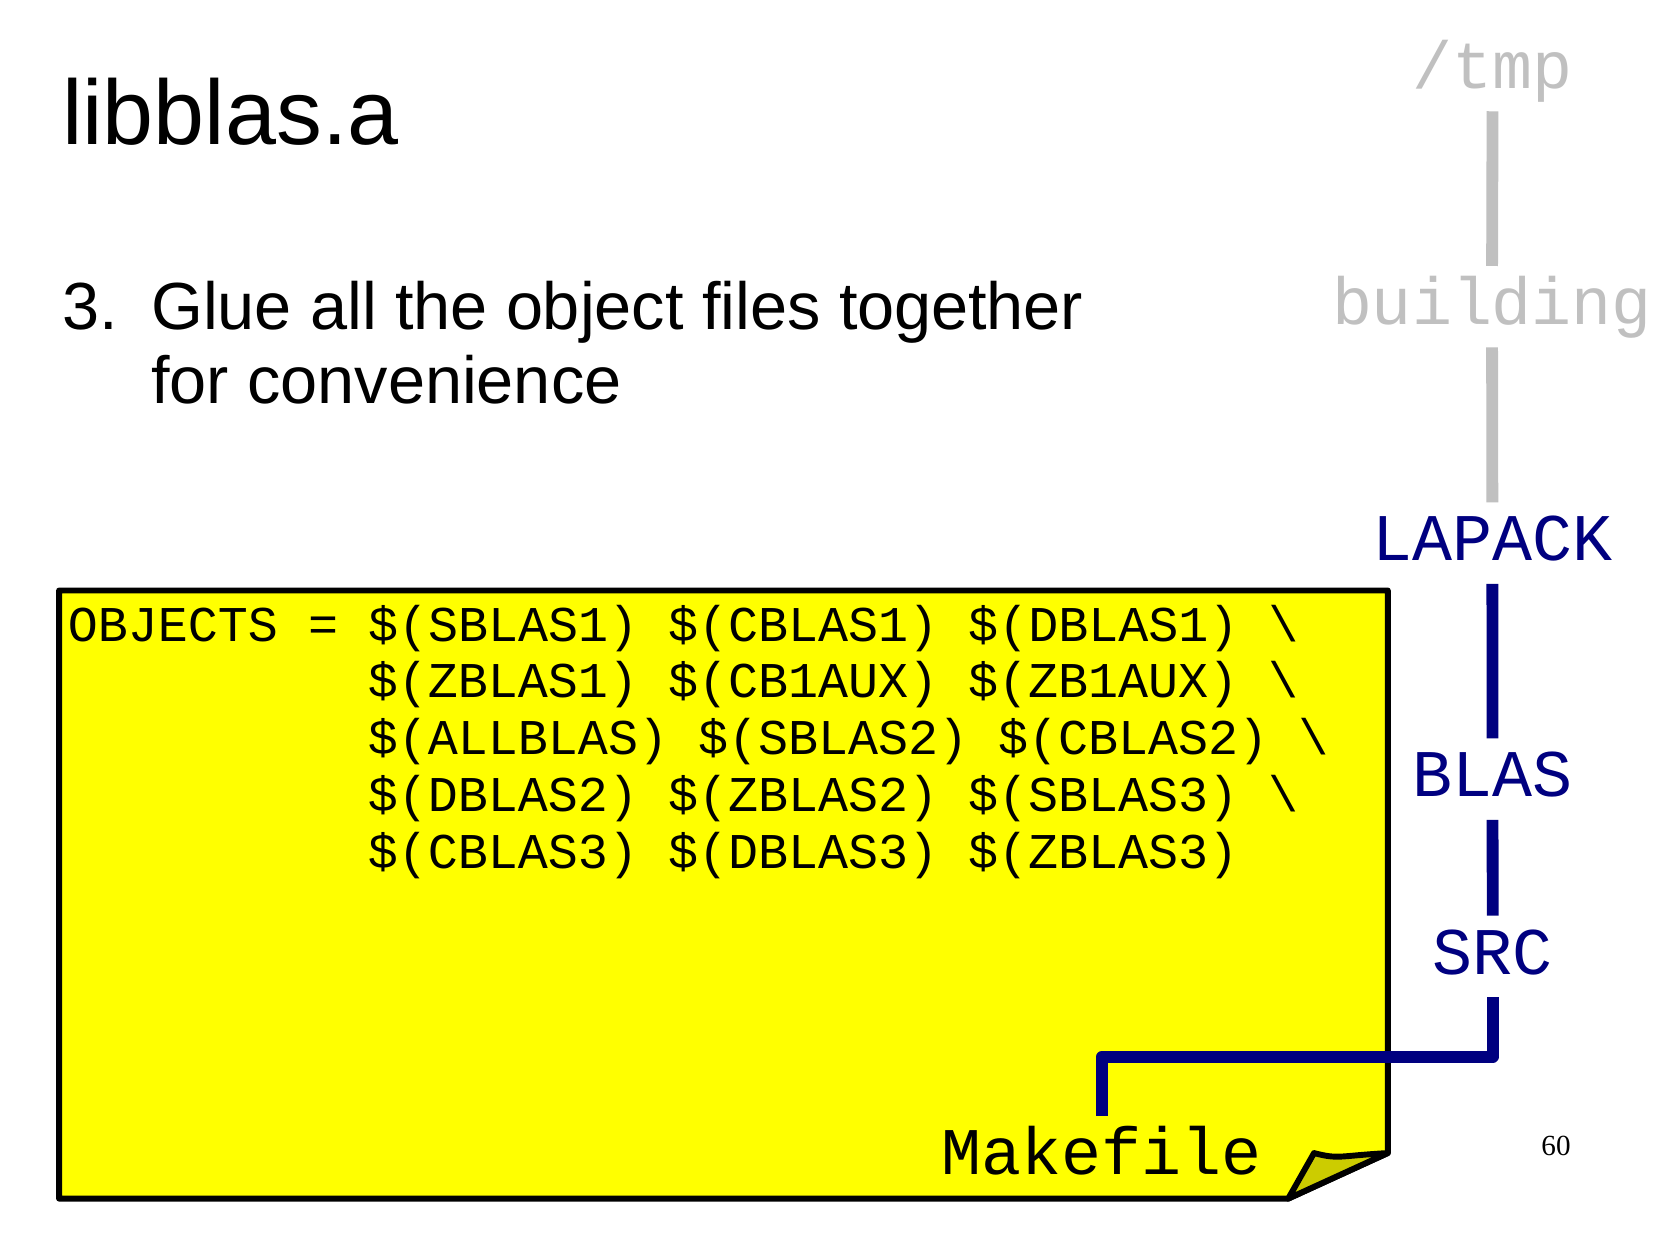

/tmp
libblas.a
3.	Glue all the object files together
	for convenience
building
LAPACK
OBJECTS = $(SBLAS1) $(CBLAS1) $(DBLAS1) \
 $(ZBLAS1) $(CB1AUX) $(ZB1AUX) \
 $(ALLBLAS) $(SBLAS2) $(CBLAS2) \
 $(DBLAS2) $(ZBLAS2) $(SBLAS3) \
 $(CBLAS3) $(DBLAS3) $(ZBLAS3)
BLAS
SRC
Makefile
60